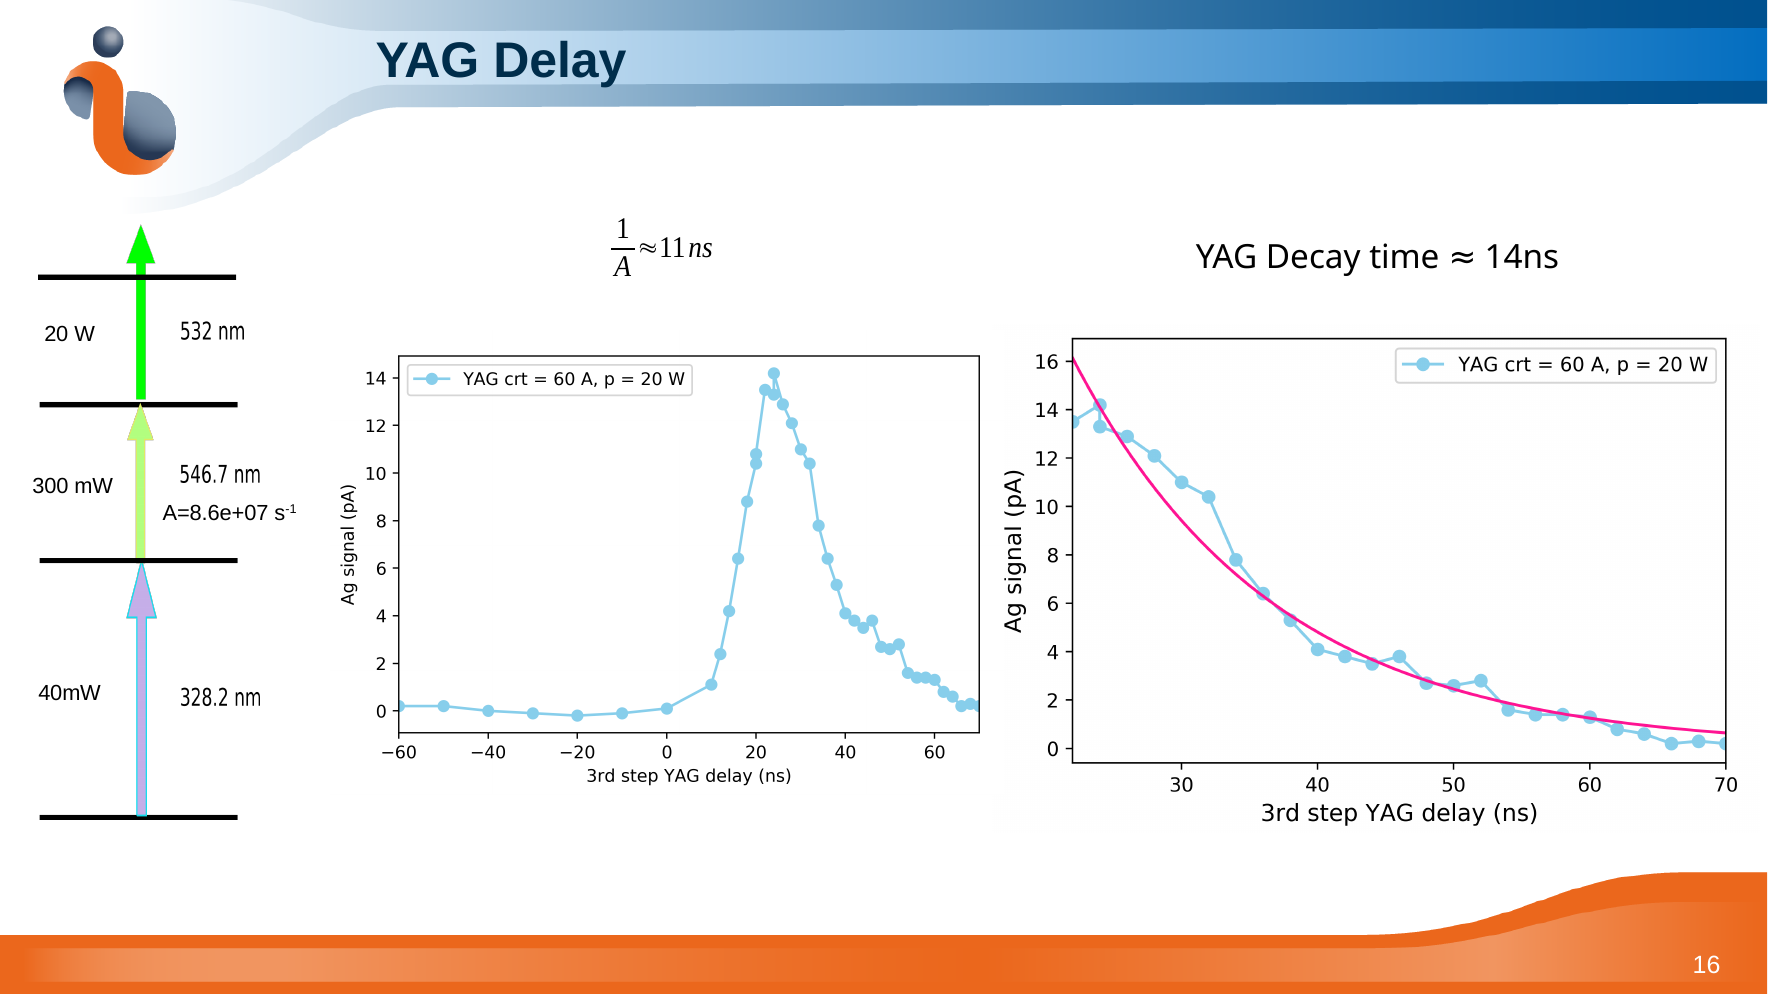

# YAG Delay
YAG Decay time ≈ 14ns
20 W
300 mW
A=8.6e+07 s-1
40mW
16